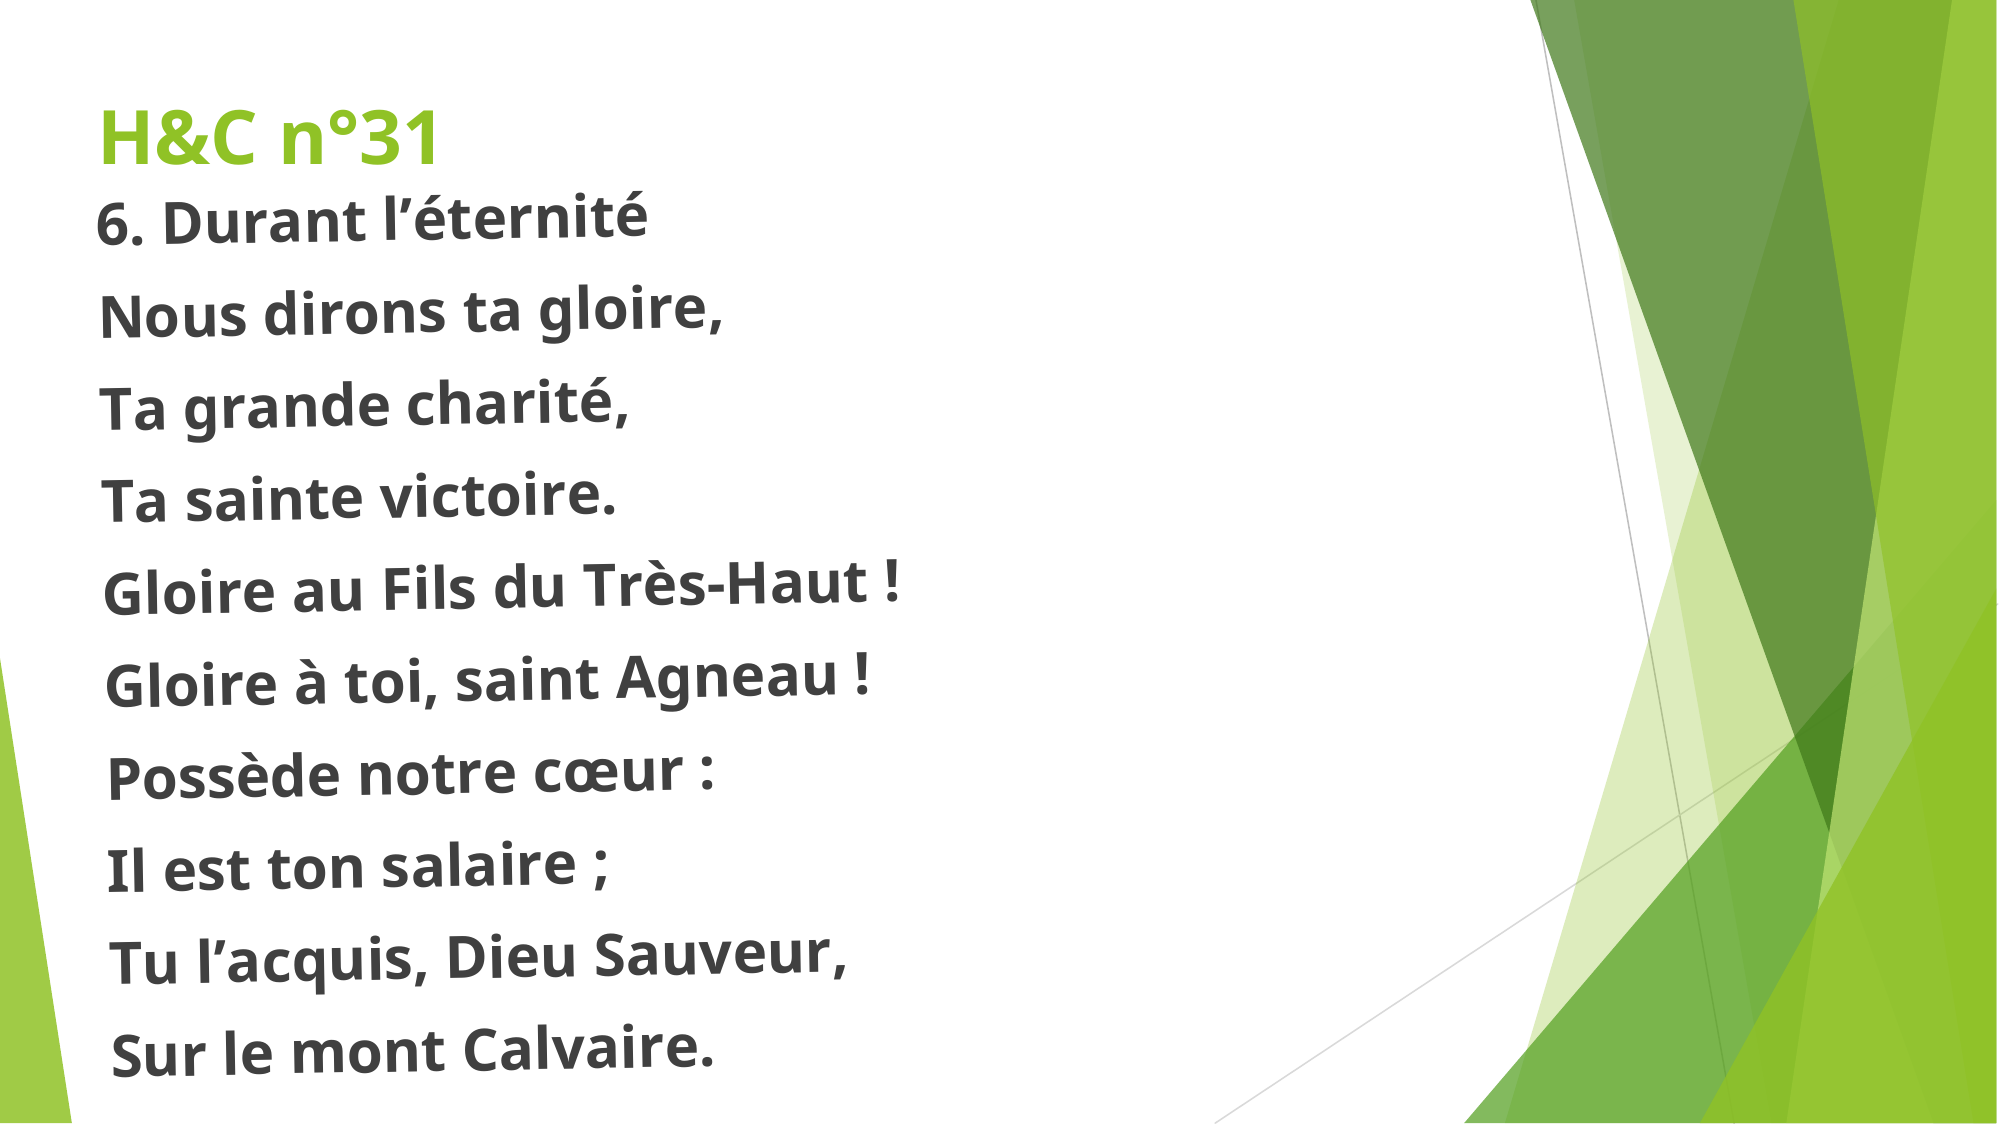

H&C n°31
6. Durant l’éternité
Nous dirons ta gloire,
Ta grande charité,
Ta sainte victoire.
Gloire au Fils du Très-Haut !
Gloire à toi, saint Agneau !
Possède notre cœur :
Il est ton salaire ;
Tu l’acquis, Dieu Sauveur,
Sur le mont Calvaire.